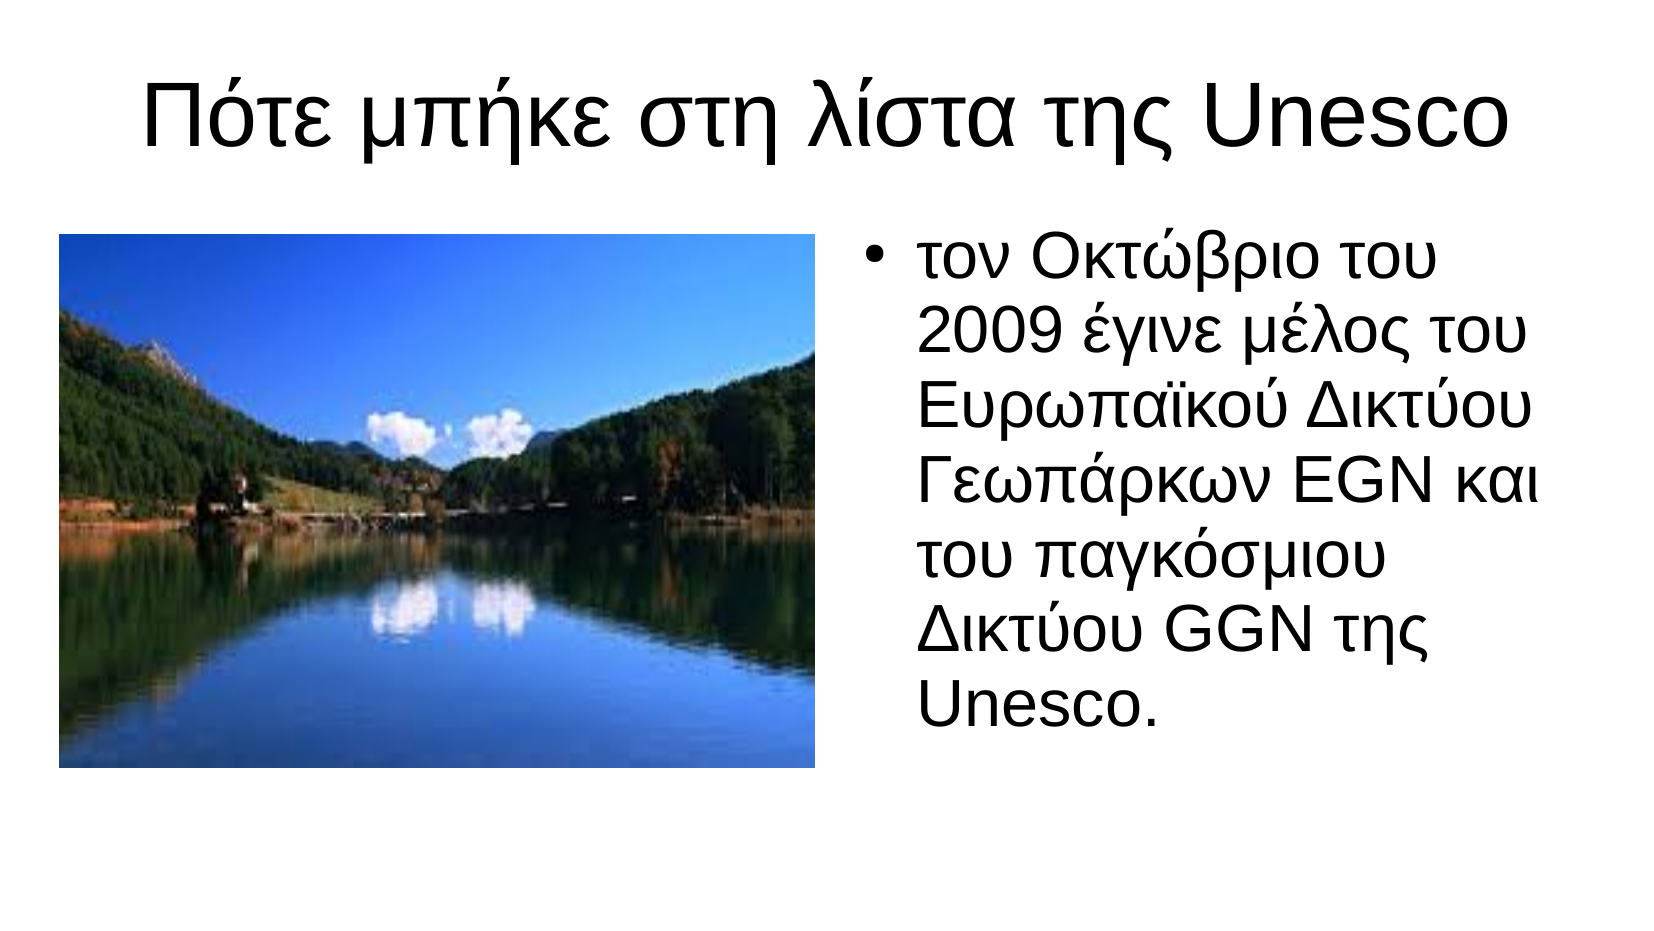

# Πότε μπήκε στη λίστα της Unesco
τον Οκτώβριο του 2009 έγινε μέλος του Ευρωπαϊκού Δικτύου Γεωπάρκων EGN και του παγκόσμιου Δικτύου GGN της Unesco.